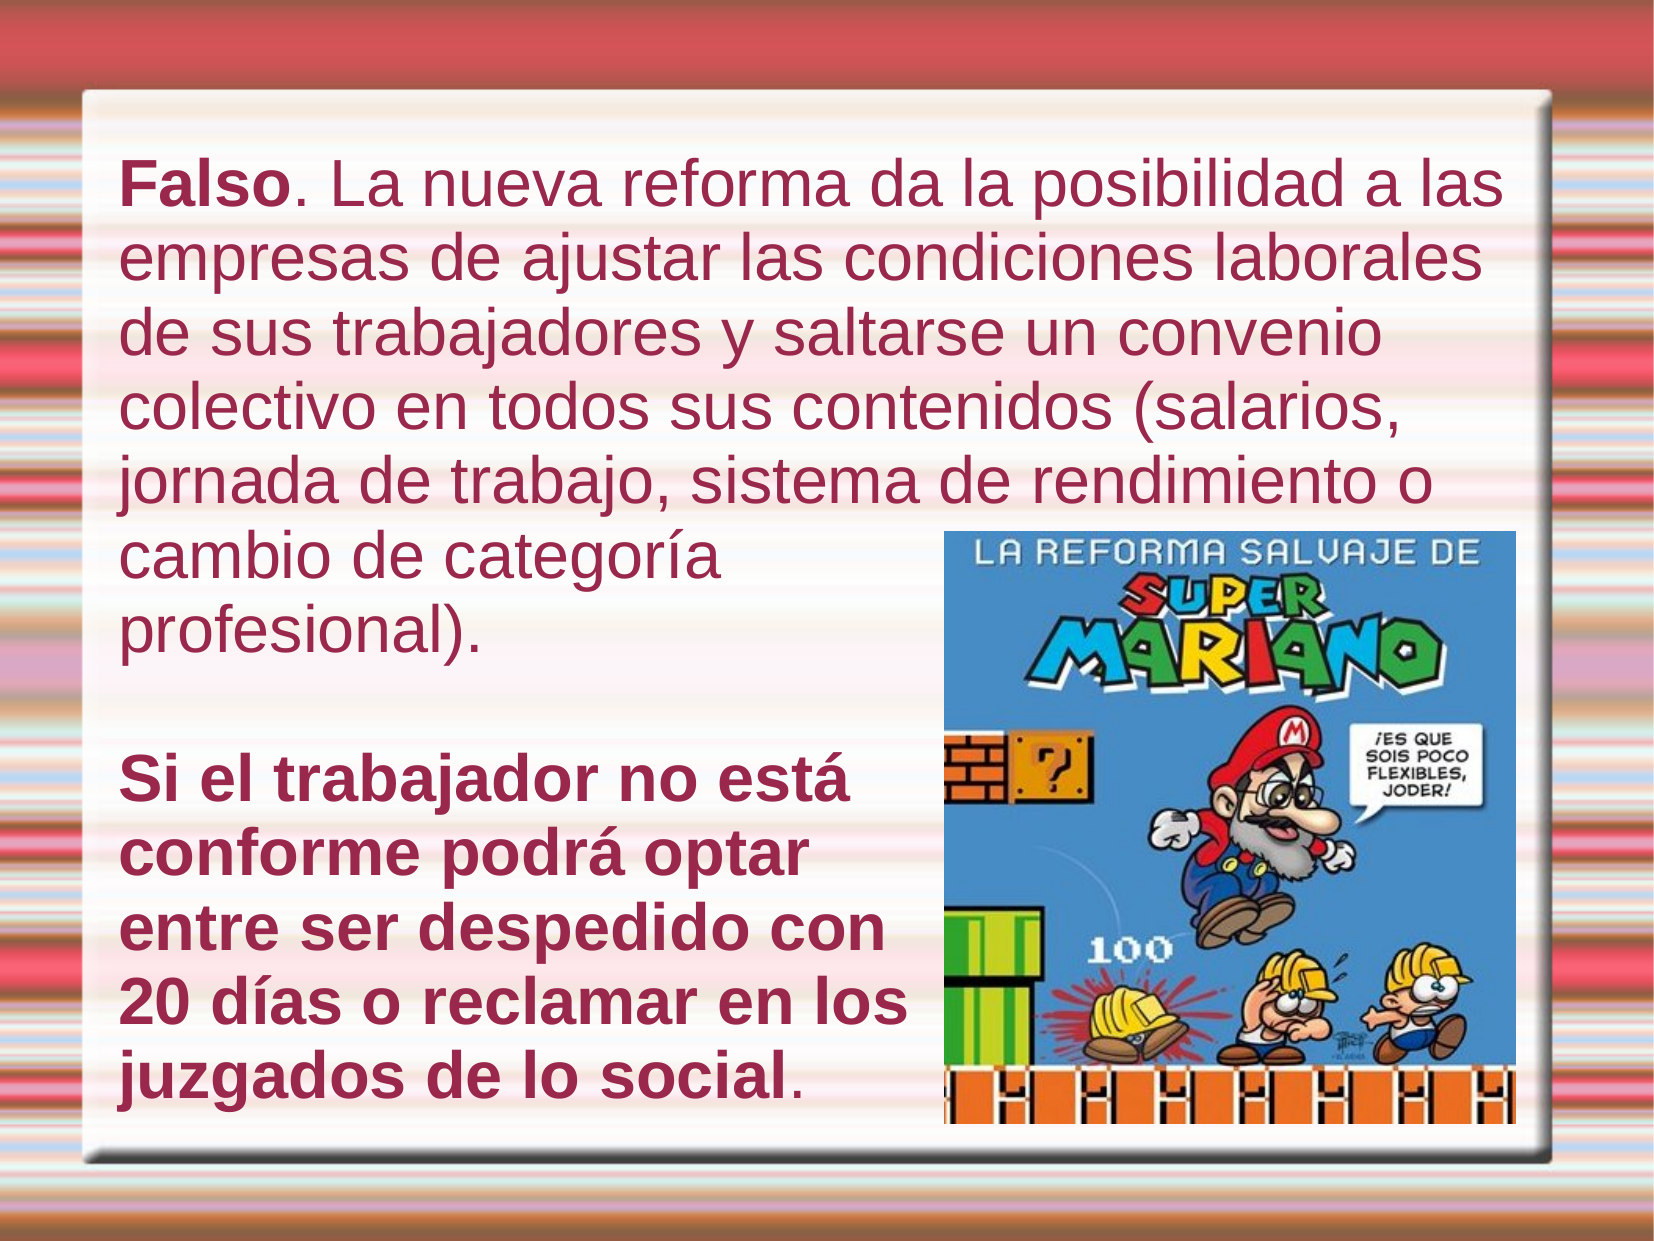

Falso. La nueva reforma da la posibilidad a las empresas de ajustar las condiciones laborales de sus trabajadores y saltarse un convenio colectivo en todos sus contenidos (salarios, jornada de trabajo, sistema de rendimiento o cambio de categoría
profesional).
Si el trabajador no está
conforme podrá optar
entre ser despedido con
20 días o reclamar en los
juzgados de lo social.